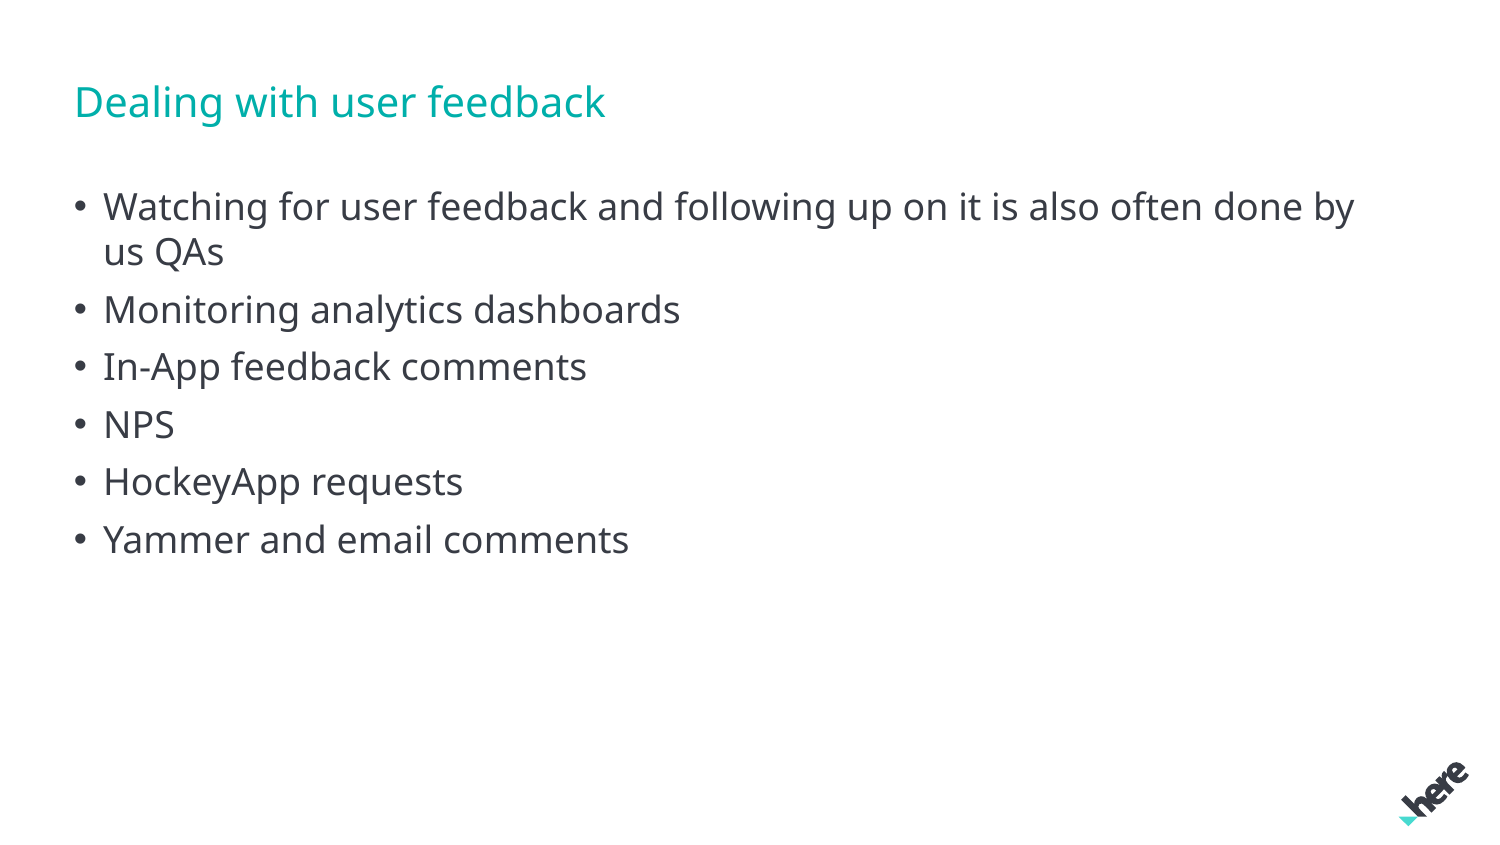

Dealing with user feedback
# Watching for user feedback and following up on it is also often done by us QAs
Monitoring analytics dashboards
In-App feedback comments
NPS
HockeyApp requests
Yammer and email comments